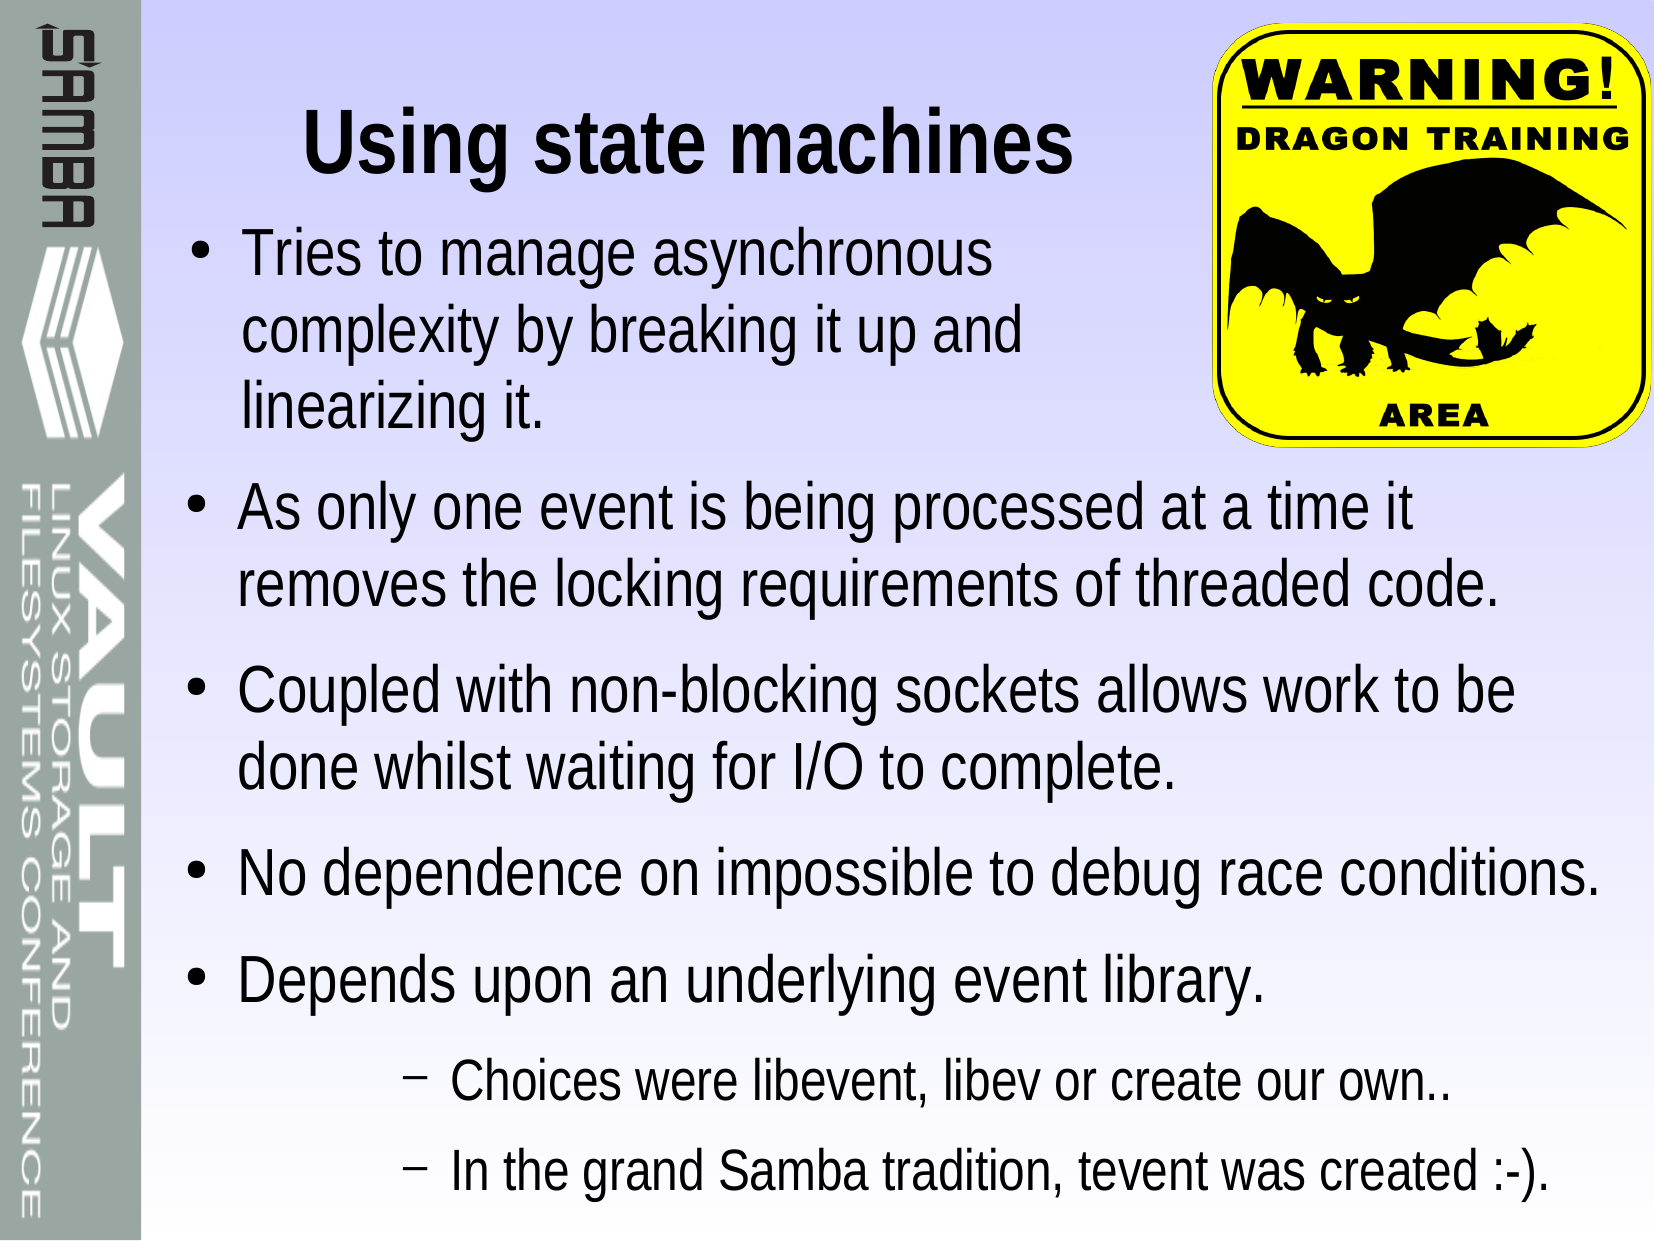

# Using state machines
Tries to manage asynchronous complexity by breaking it up and linearizing it.
As only one event is being processed at a time it removes the locking requirements of threaded code.
Coupled with non-blocking sockets allows work to be done whilst waiting for I/O to complete.
No dependence on impossible to debug race conditions.
Depends upon an underlying event library.
Choices were libevent, libev or create our own..
In the grand Samba tradition, tevent was created :-).